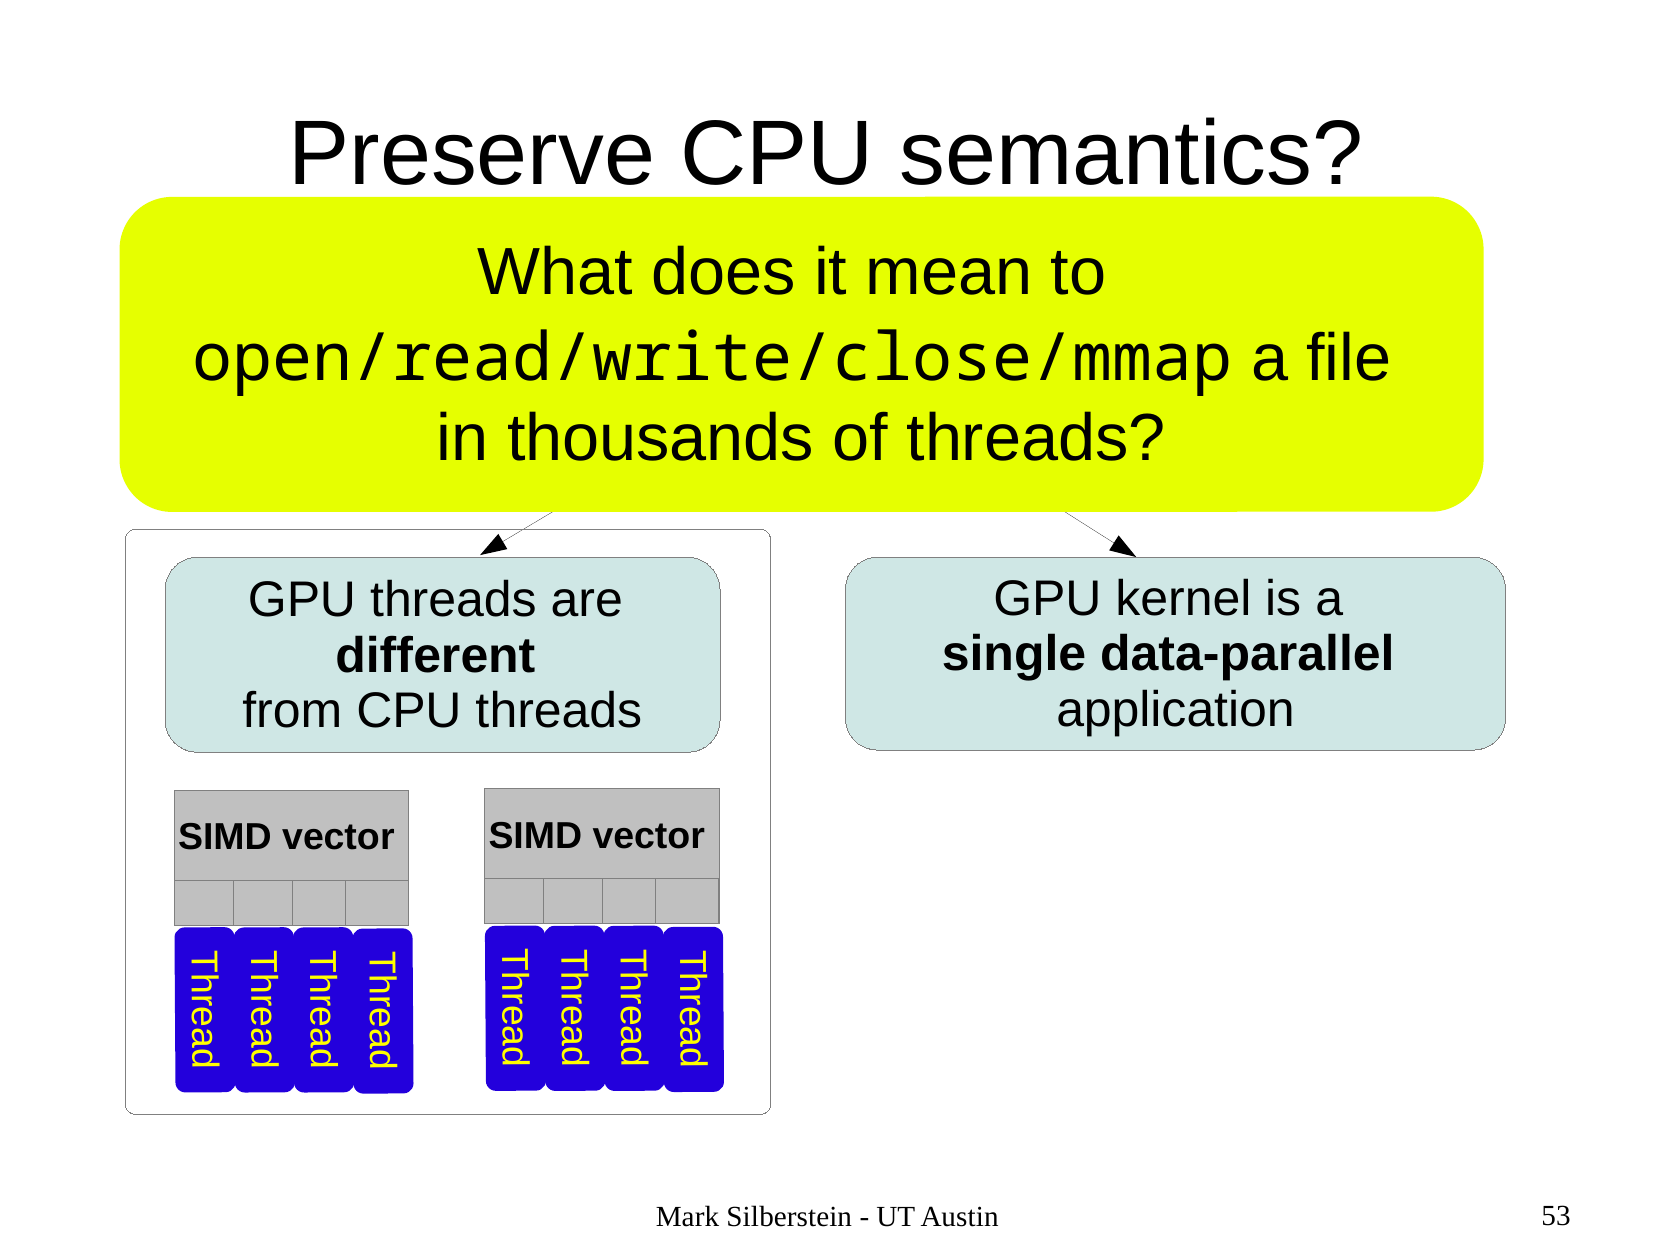

# Preserve CPU semantics?
What does it mean to
open/read/write/close/mmap a file
in thousands of threads?
GPU threads are
different
from CPU threads
GPU kernel is a
single data-parallel
application
SIMD vector
SIMD vector
Thread
Thread
Thread
Thread
Thread
Thread
Thread
Thread
53
Mark Silberstein - UT Austin